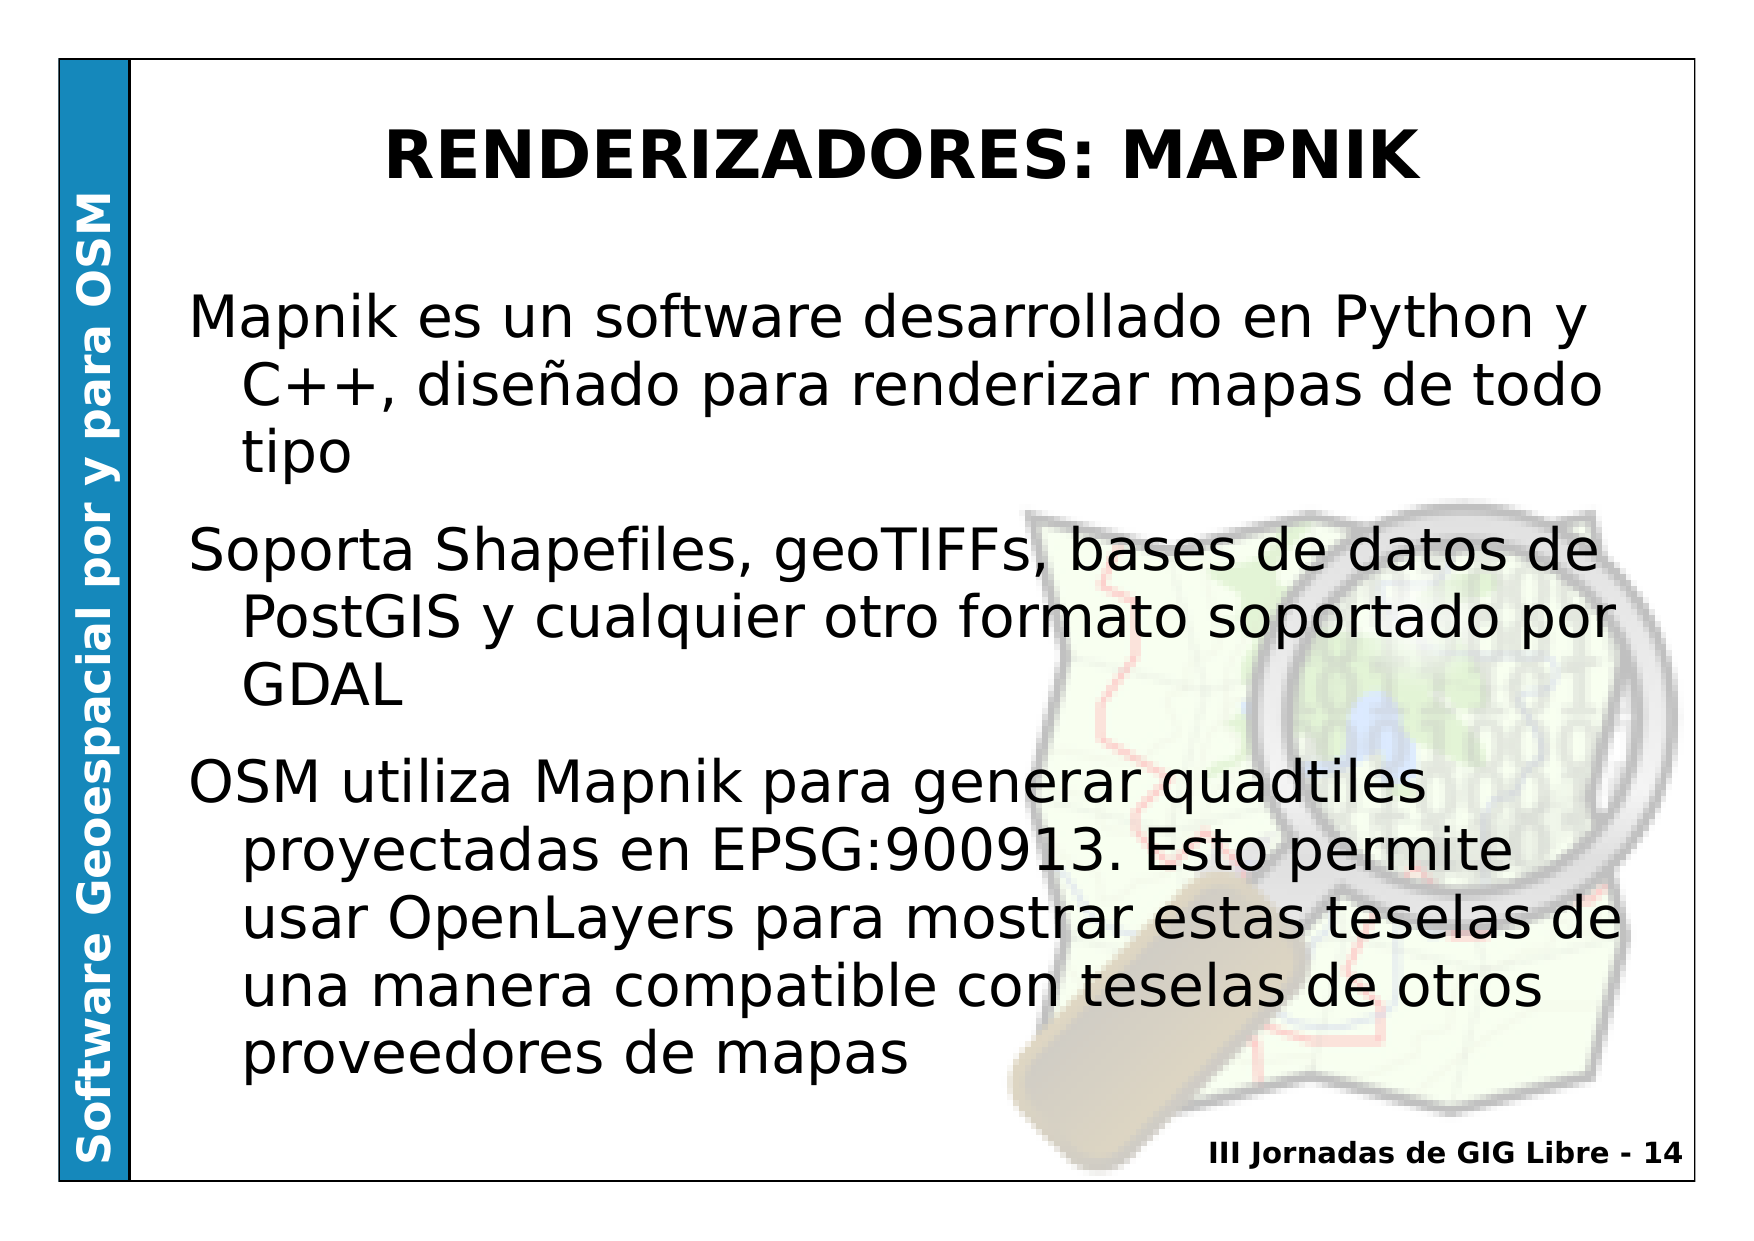

# RENDERIZADORES: MAPNIK
Mapnik es un software desarrollado en Python y C++, diseñado para renderizar mapas de todo tipo
Soporta Shapefiles, geoTIFFs, bases de datos de PostGIS y cualquier otro formato soportado por GDAL
OSM utiliza Mapnik para generar quadtiles proyectadas en EPSG:900913. Esto permite usar OpenLayers para mostrar estas teselas de una manera compatible con teselas de otros proveedores de mapas
14